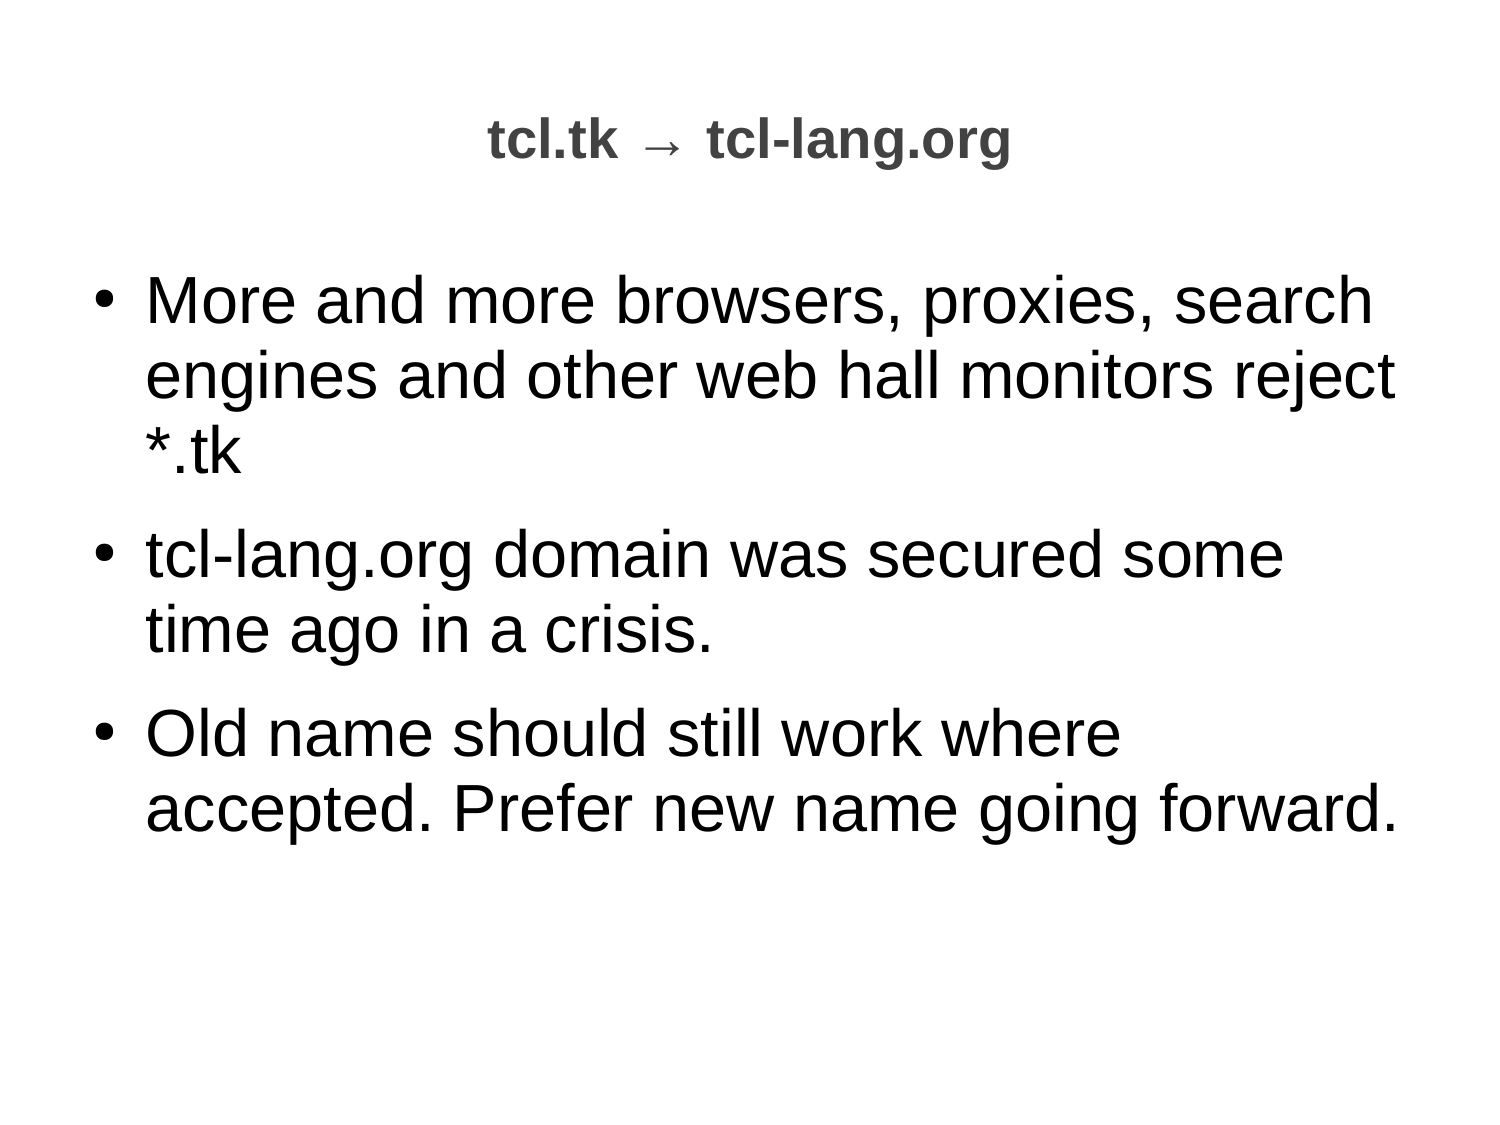

# tcl.tk → tcl-lang.org
More and more browsers, proxies, search engines and other web hall monitors reject *.tk
tcl-lang.org domain was secured some time ago in a crisis.
Old name should still work where accepted. Prefer new name going forward.